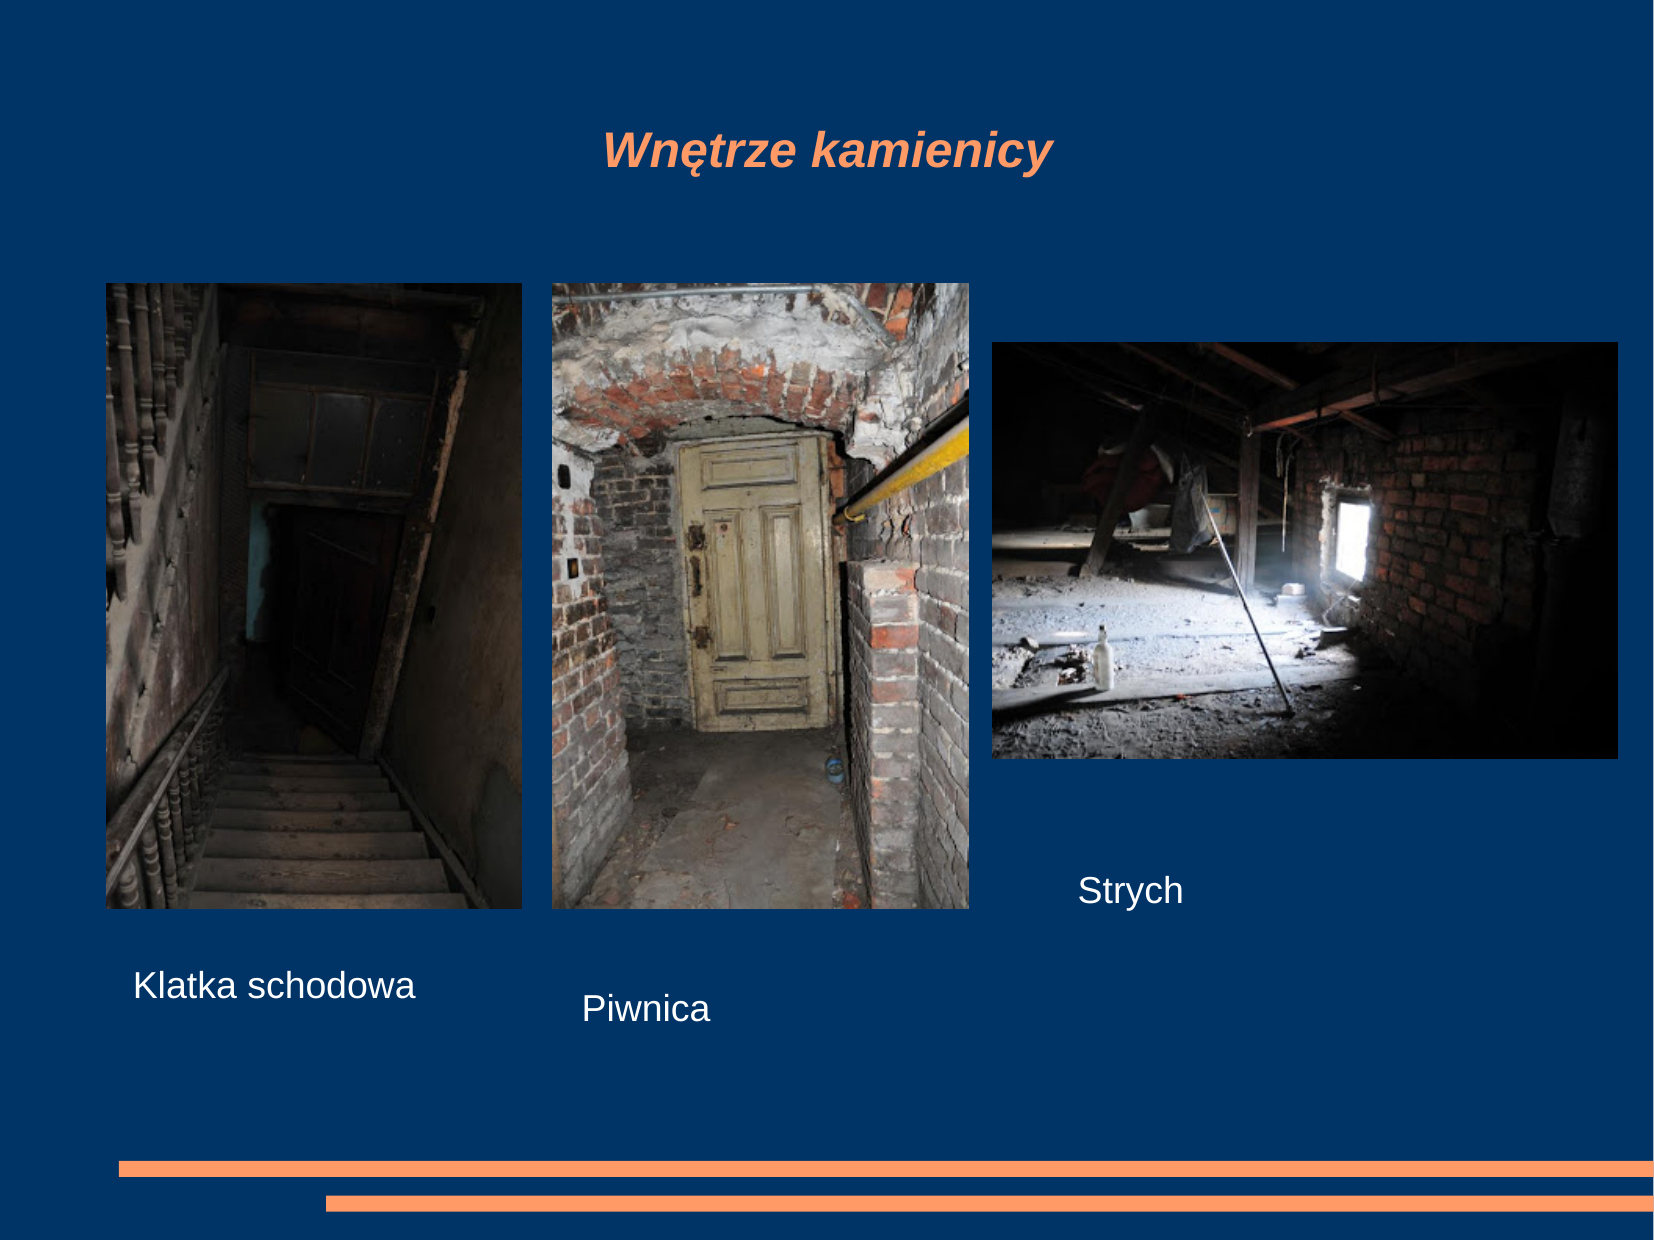

# Wnętrze kamienicy
Strych
Klatka schodowa
Piwnica